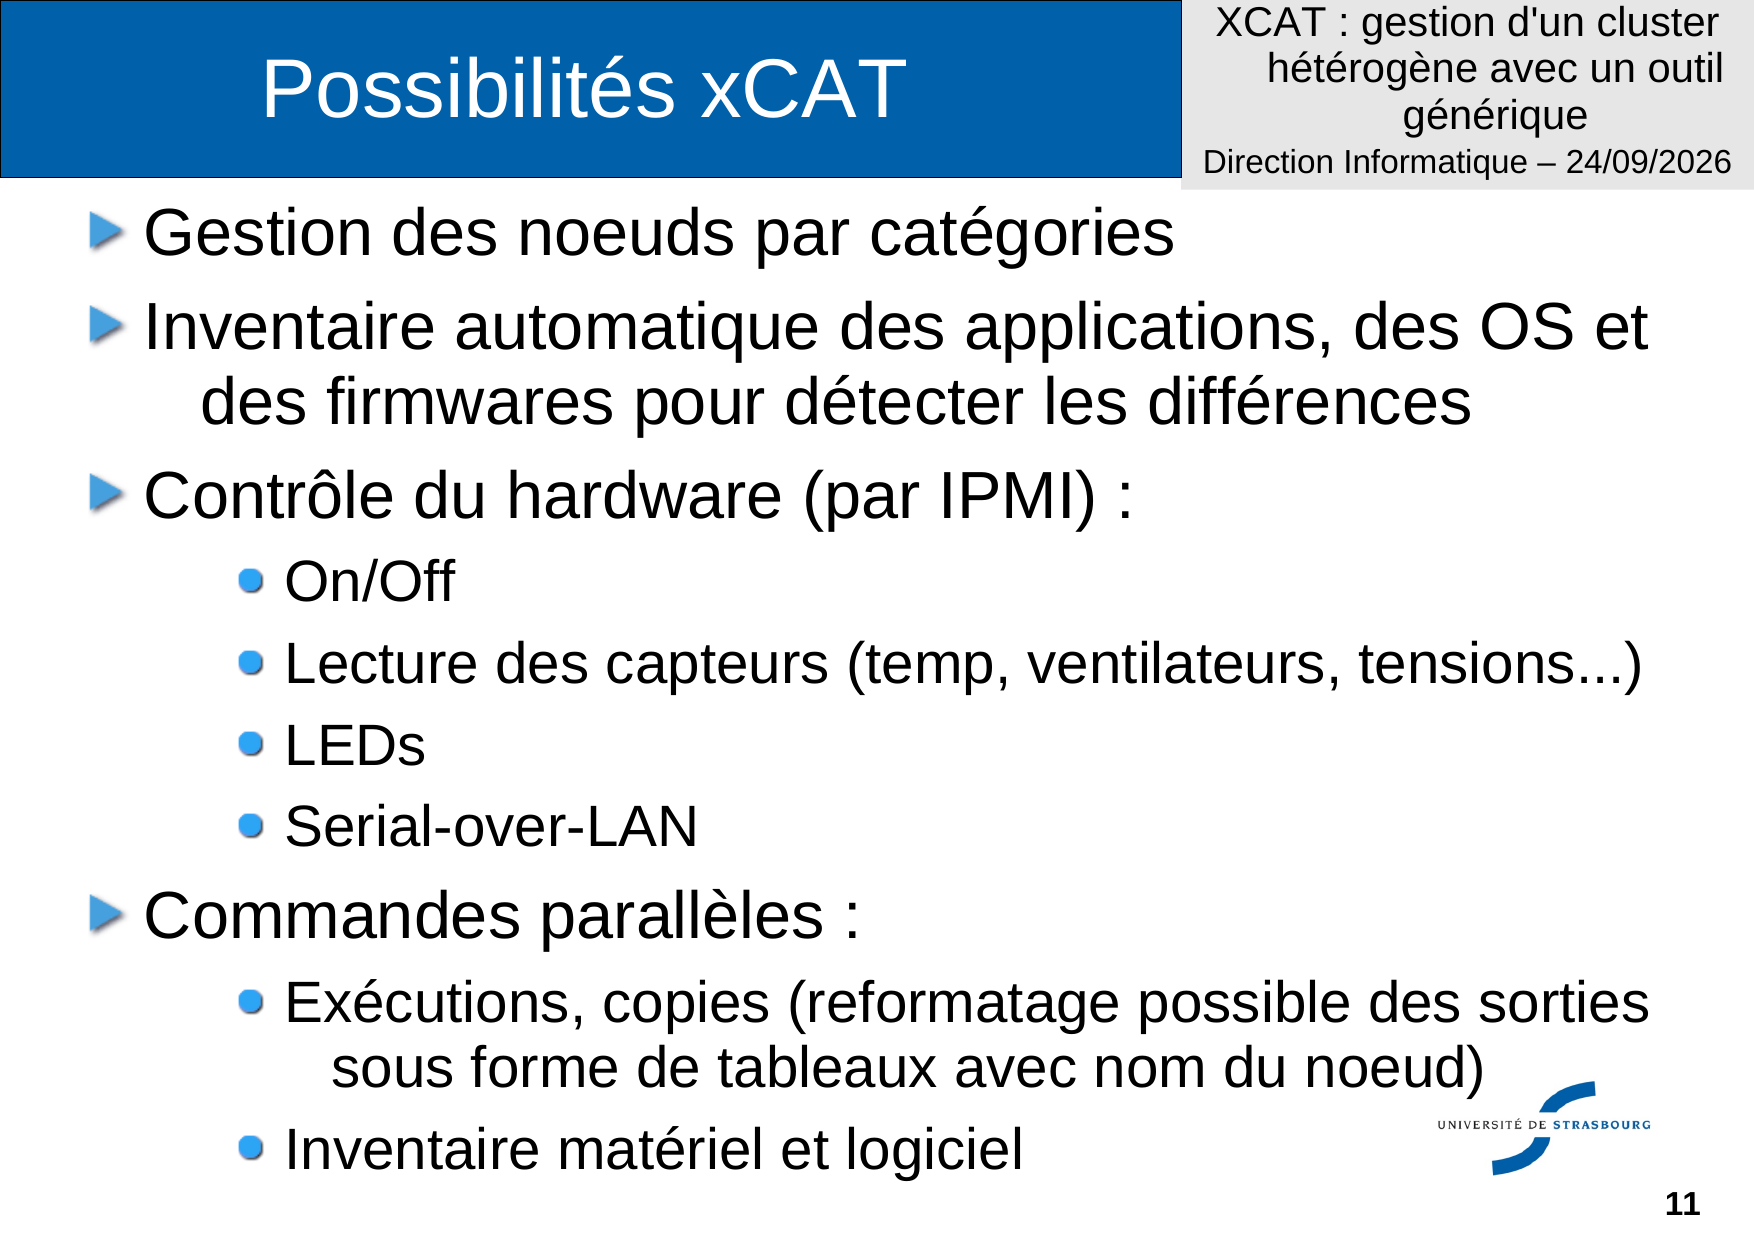

# Possibilités xCAT
Gestion des noeuds par catégories
Inventaire automatique des applications, des OS et des firmwares pour détecter les différences
Contrôle du hardware (par IPMI) :
On/Off
Lecture des capteurs (temp, ventilateurs, tensions...)
LEDs
Serial-over-LAN
Commandes parallèles :
Exécutions, copies (reformatage possible des sorties sous forme de tableaux avec nom du noeud)
Inventaire matériel et logiciel
11